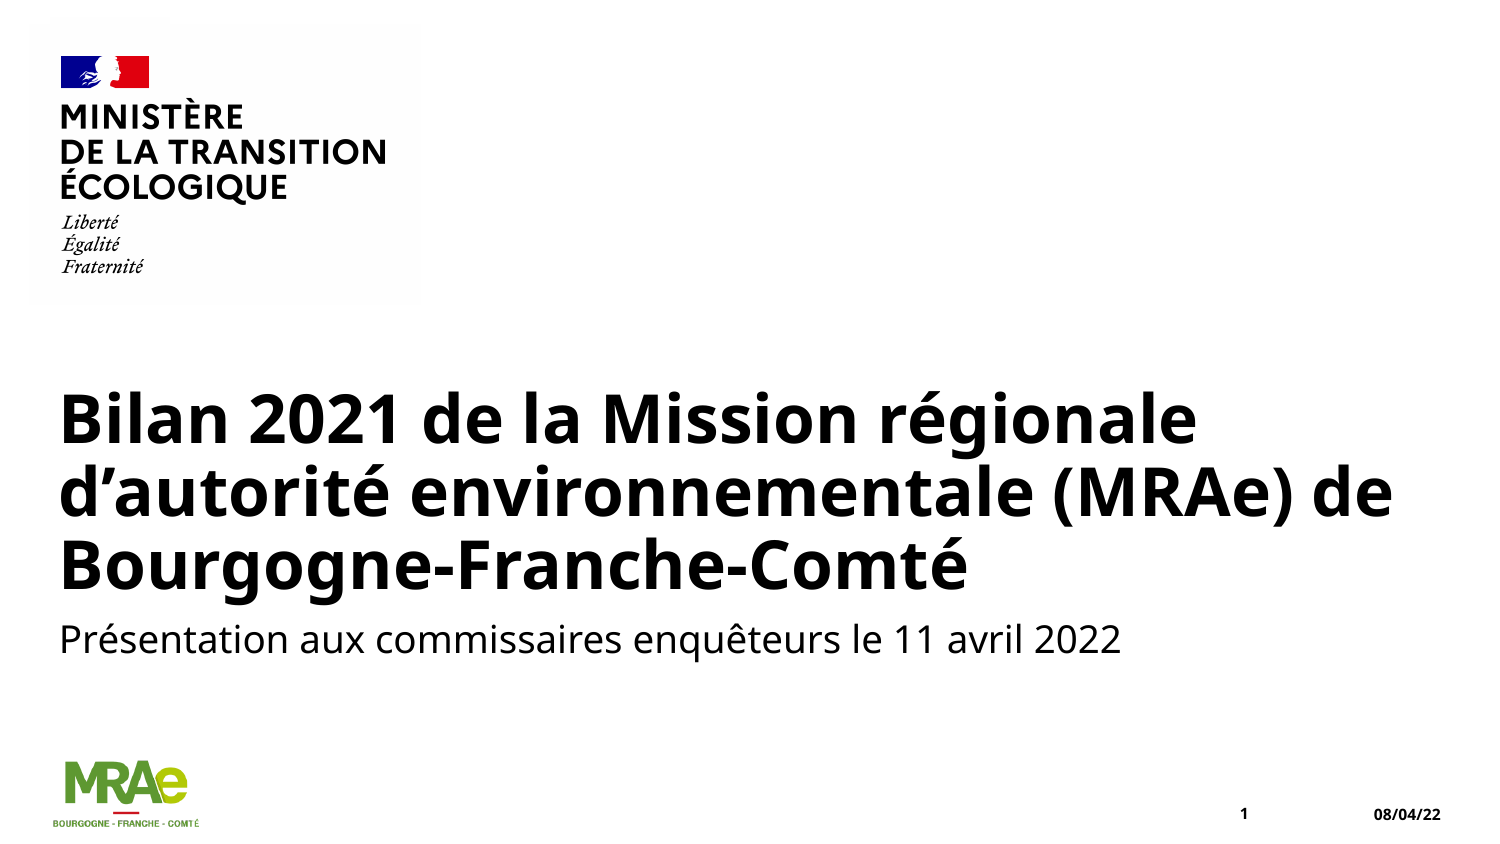

#
Bilan 2021 de la Mission régionale d’autorité environnementale (MRAe) de Bourgogne-Franche-Comté
Présentation aux commissaires enquêteurs le 11 avril 2022
08/04/22